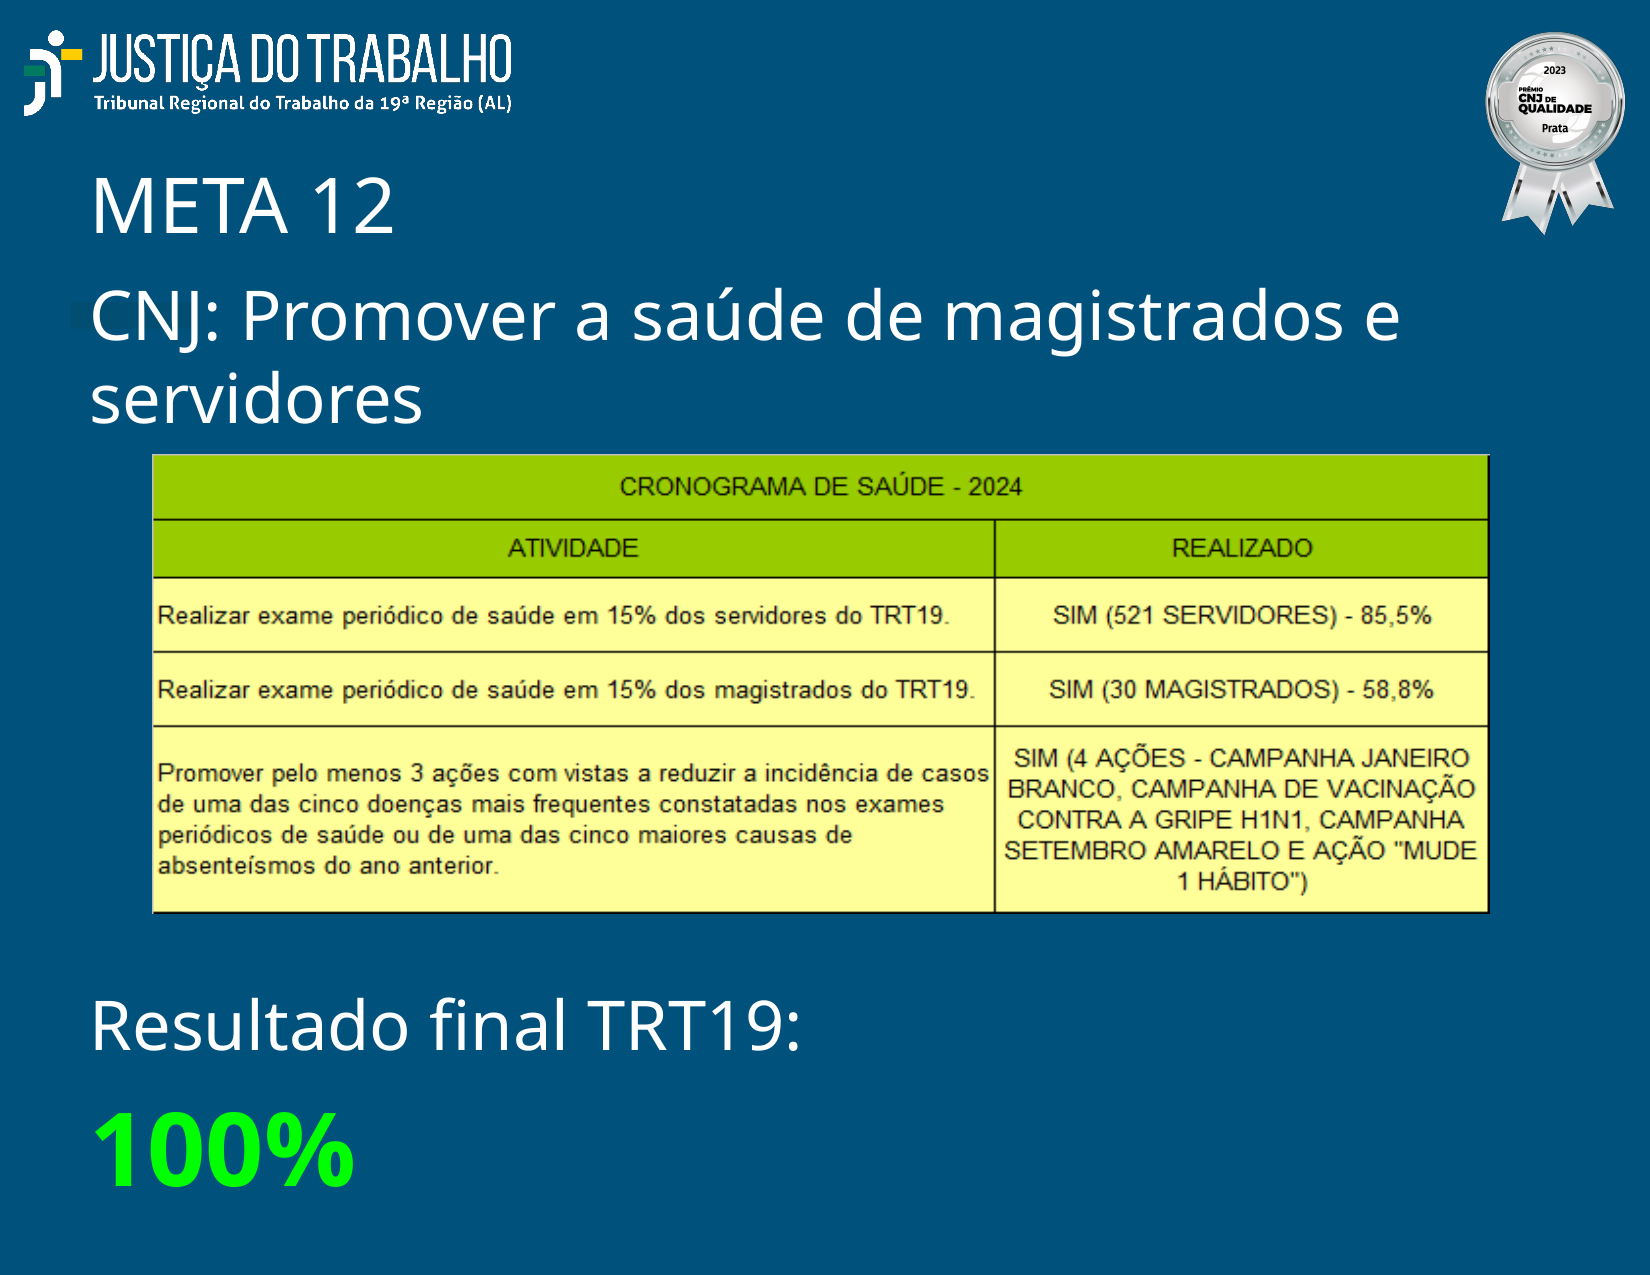

# META 12 CNJ: Promover a saúde de magistrados e servidores Resultado final TRT19: 100%